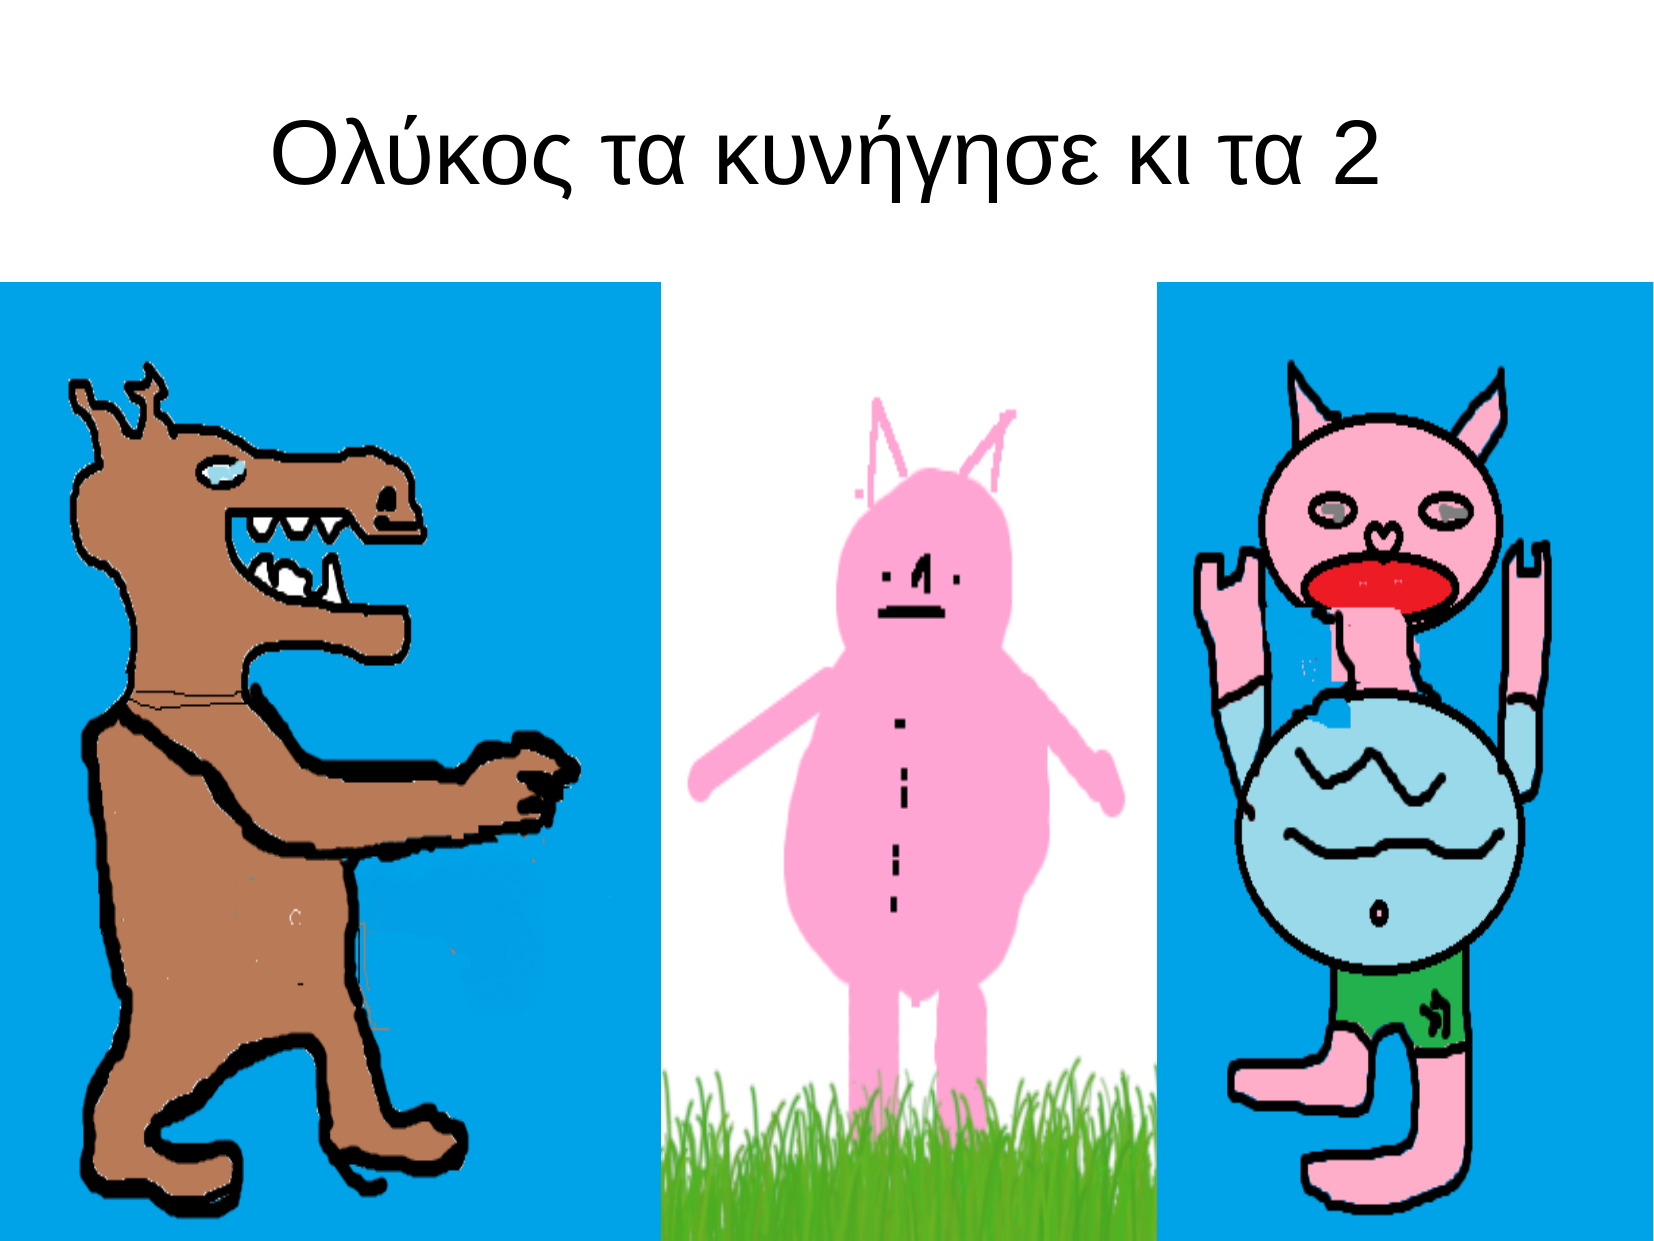

# Ολύκος τα κυνήγησε κι τα 2